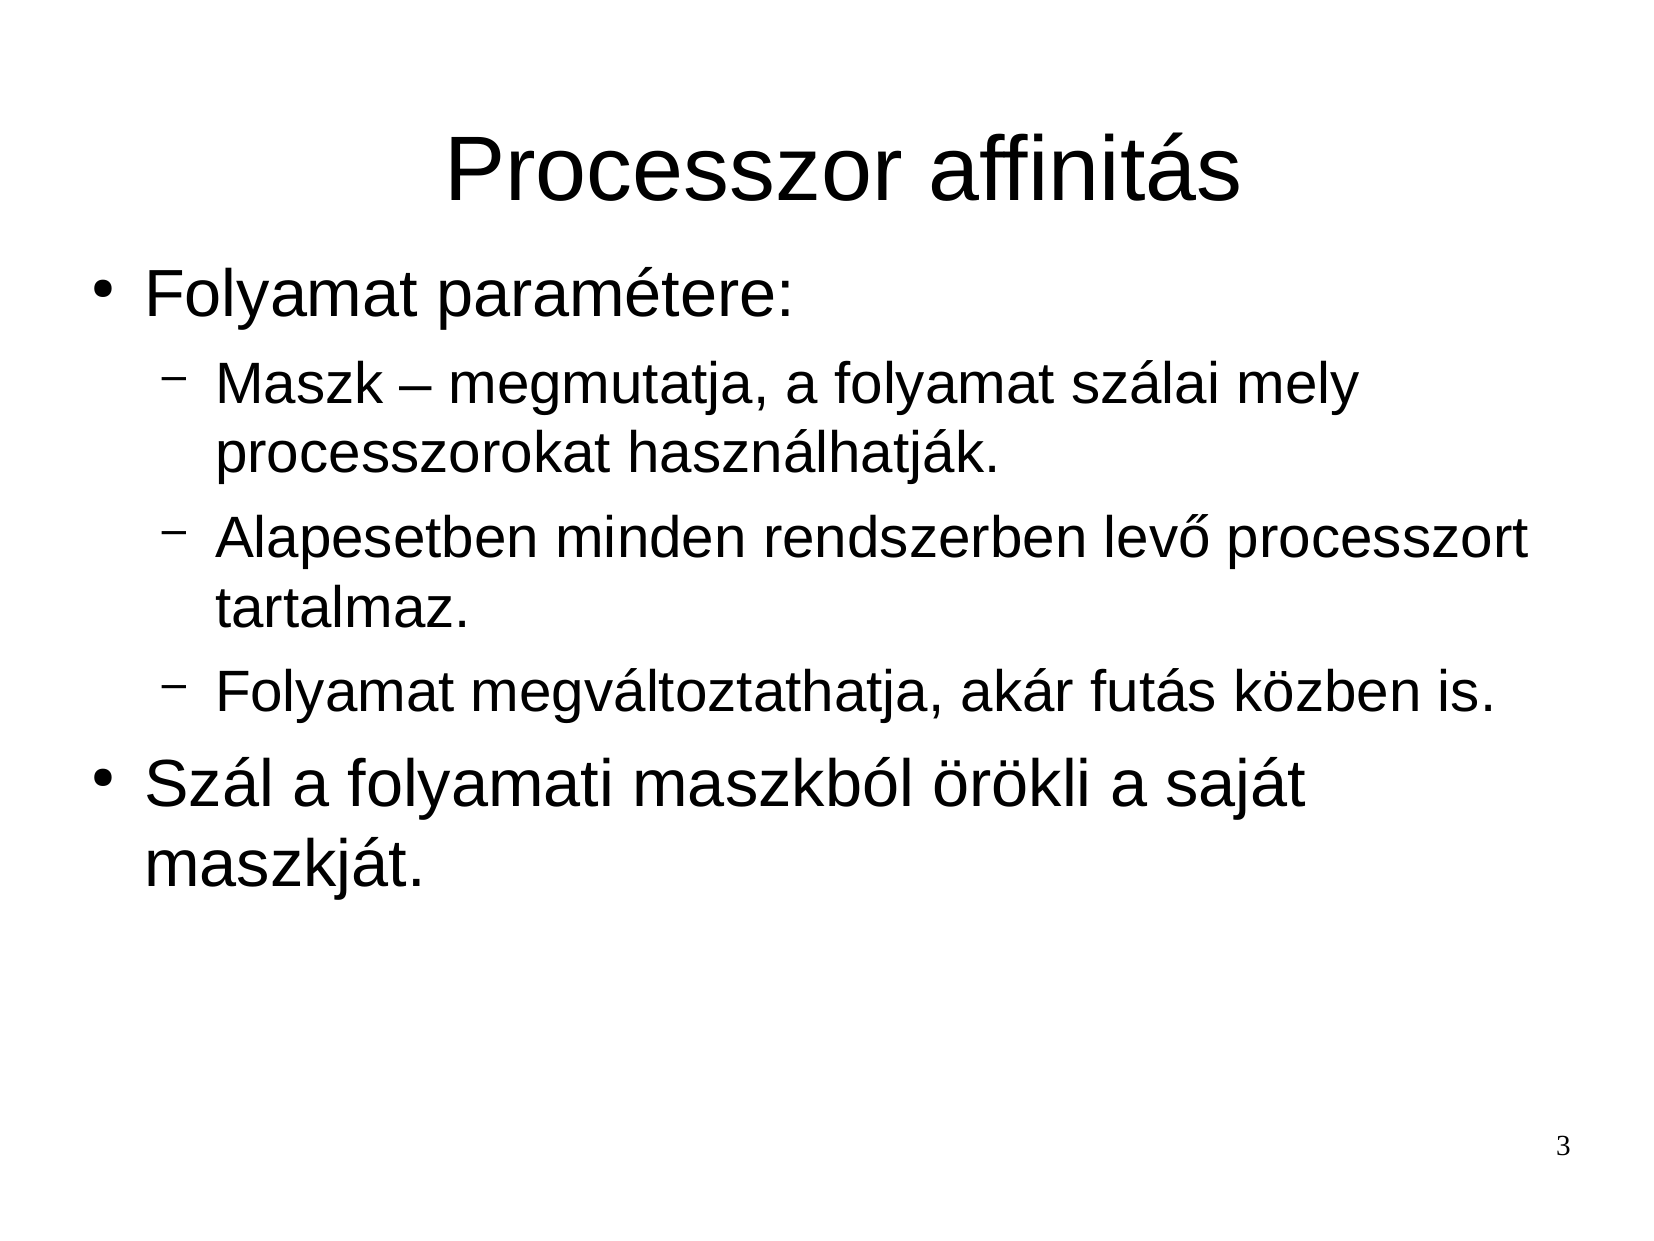

# Processzor affinitás
Folyamat paramétere:
Maszk – megmutatja, a folyamat szálai mely processzorokat használhatják.
Alapesetben minden rendszerben levő processzort tartalmaz.
Folyamat megváltoztathatja, akár futás közben is.
Szál a folyamati maszkból örökli a saját maszkját.
3